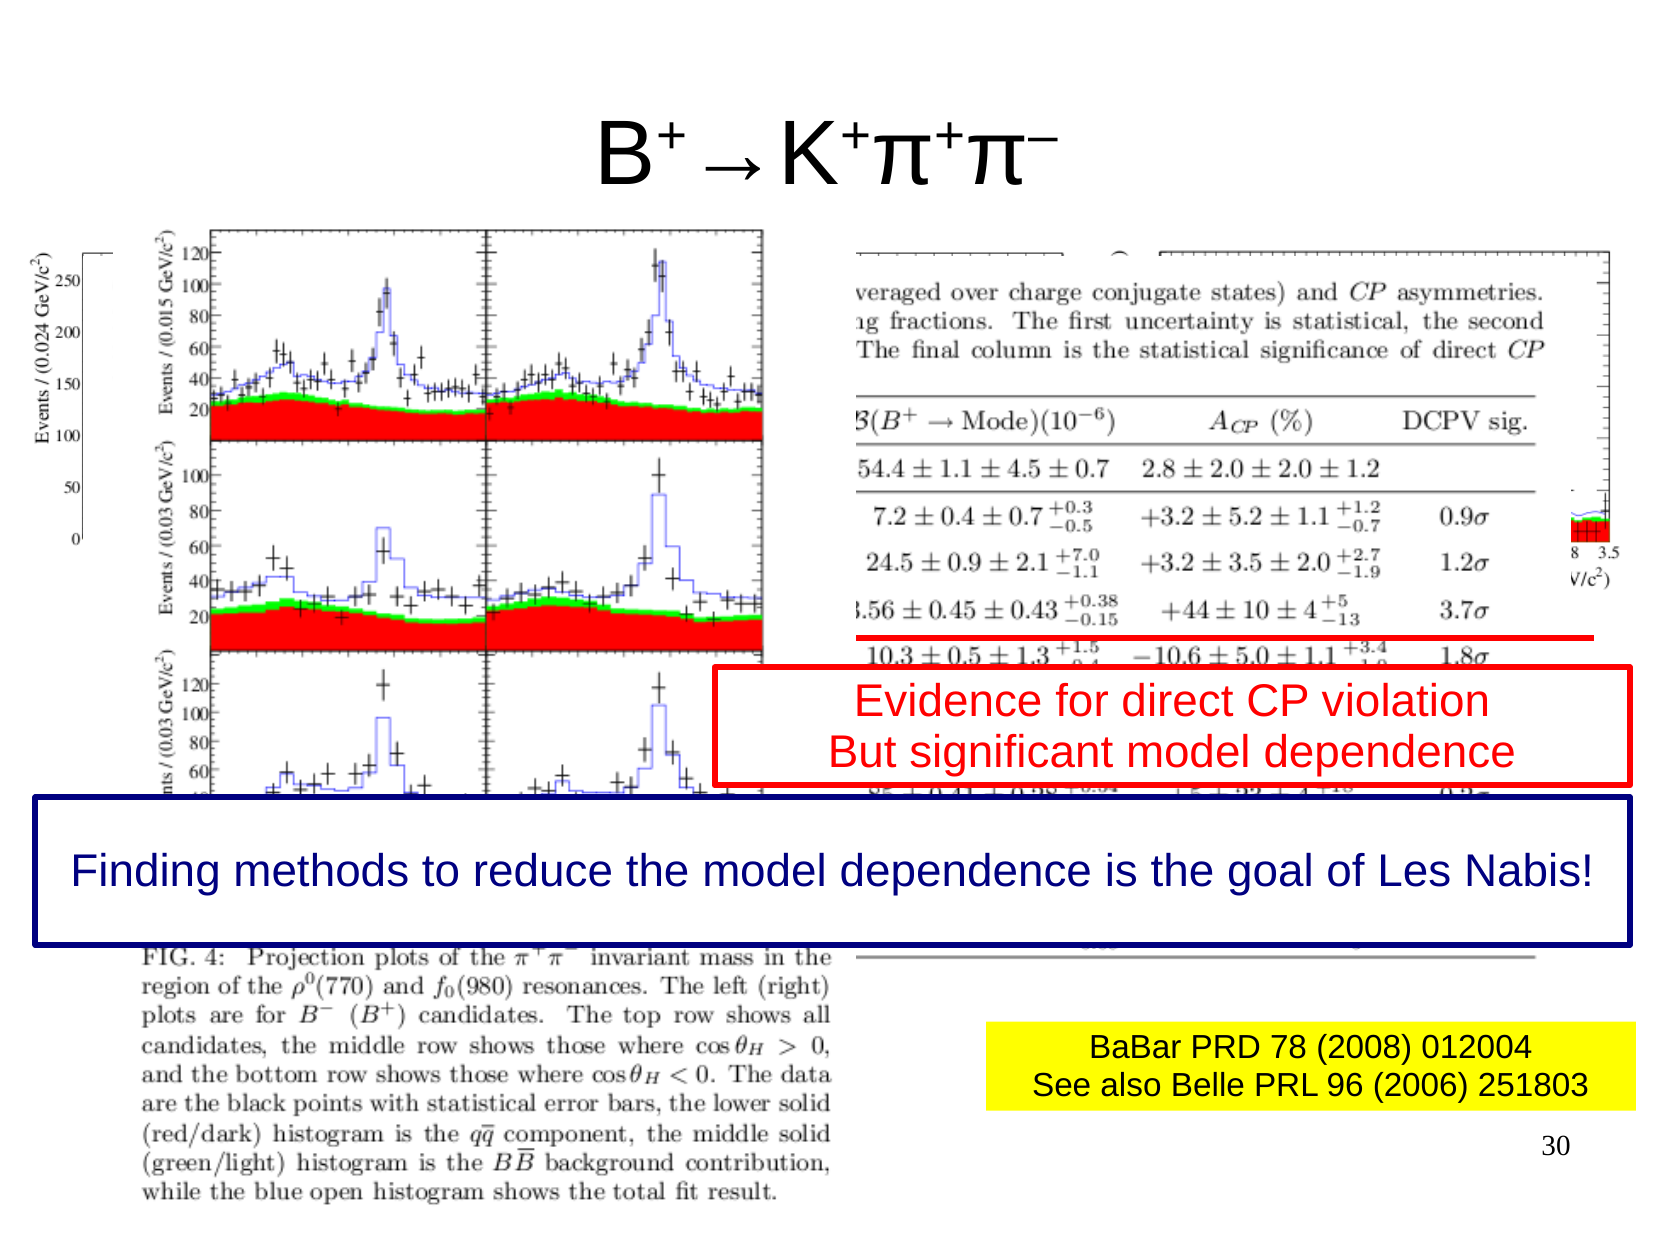

# B+→K+π+π–
Evidence for direct CP violation
But significant model dependence
Model includes:
K∗0(892)π+, K2*0(1430)π+
(Kπ)0∗π+ (LASS lineshape)
ρ0(770)K+, ω(782)K+, f0(980)K+, f2(1270)K+, χc0K+
fX(1300)K+, phase-space nonresonant
Finding methods to reduce the model dependence is the goal of Les Nabis!
BaBar PRD 78 (2008) 012004
See also Belle PRL 96 (2006) 251803
30